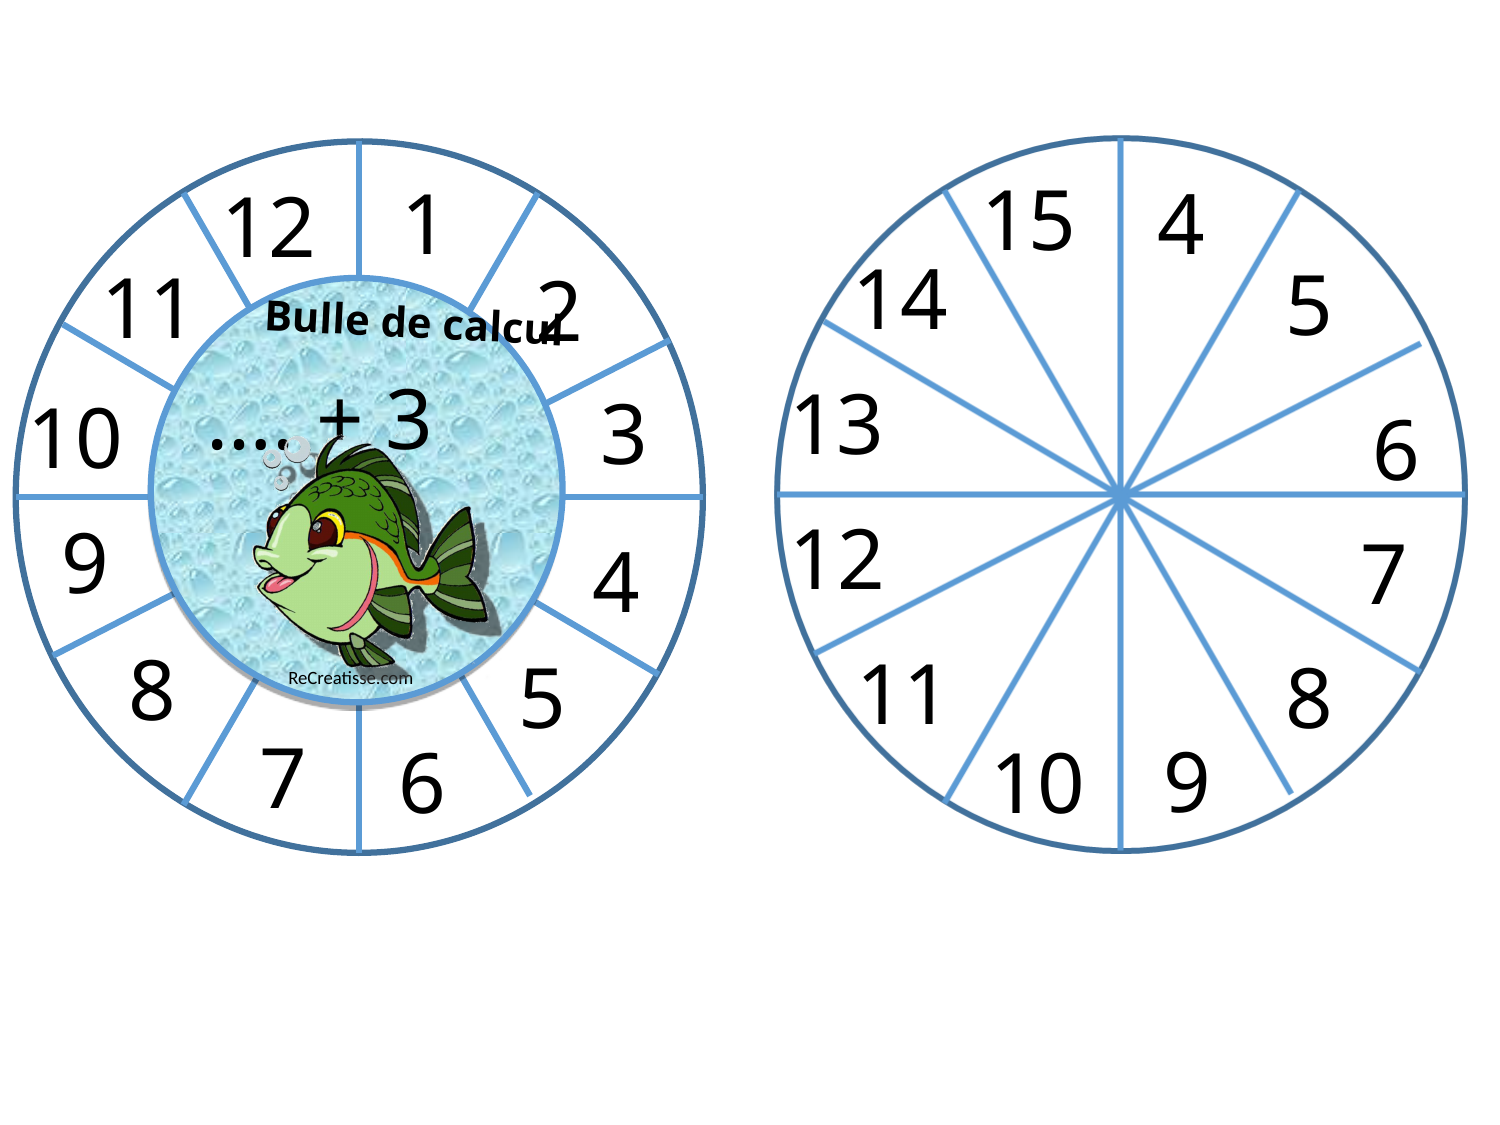

15
1
4
12
14
5
11
2
Bulle de calcul
…. + 3
13
3
10
6
12
9
7
4
8
11
5
8
ReCreatisse.com
7
9
6
10